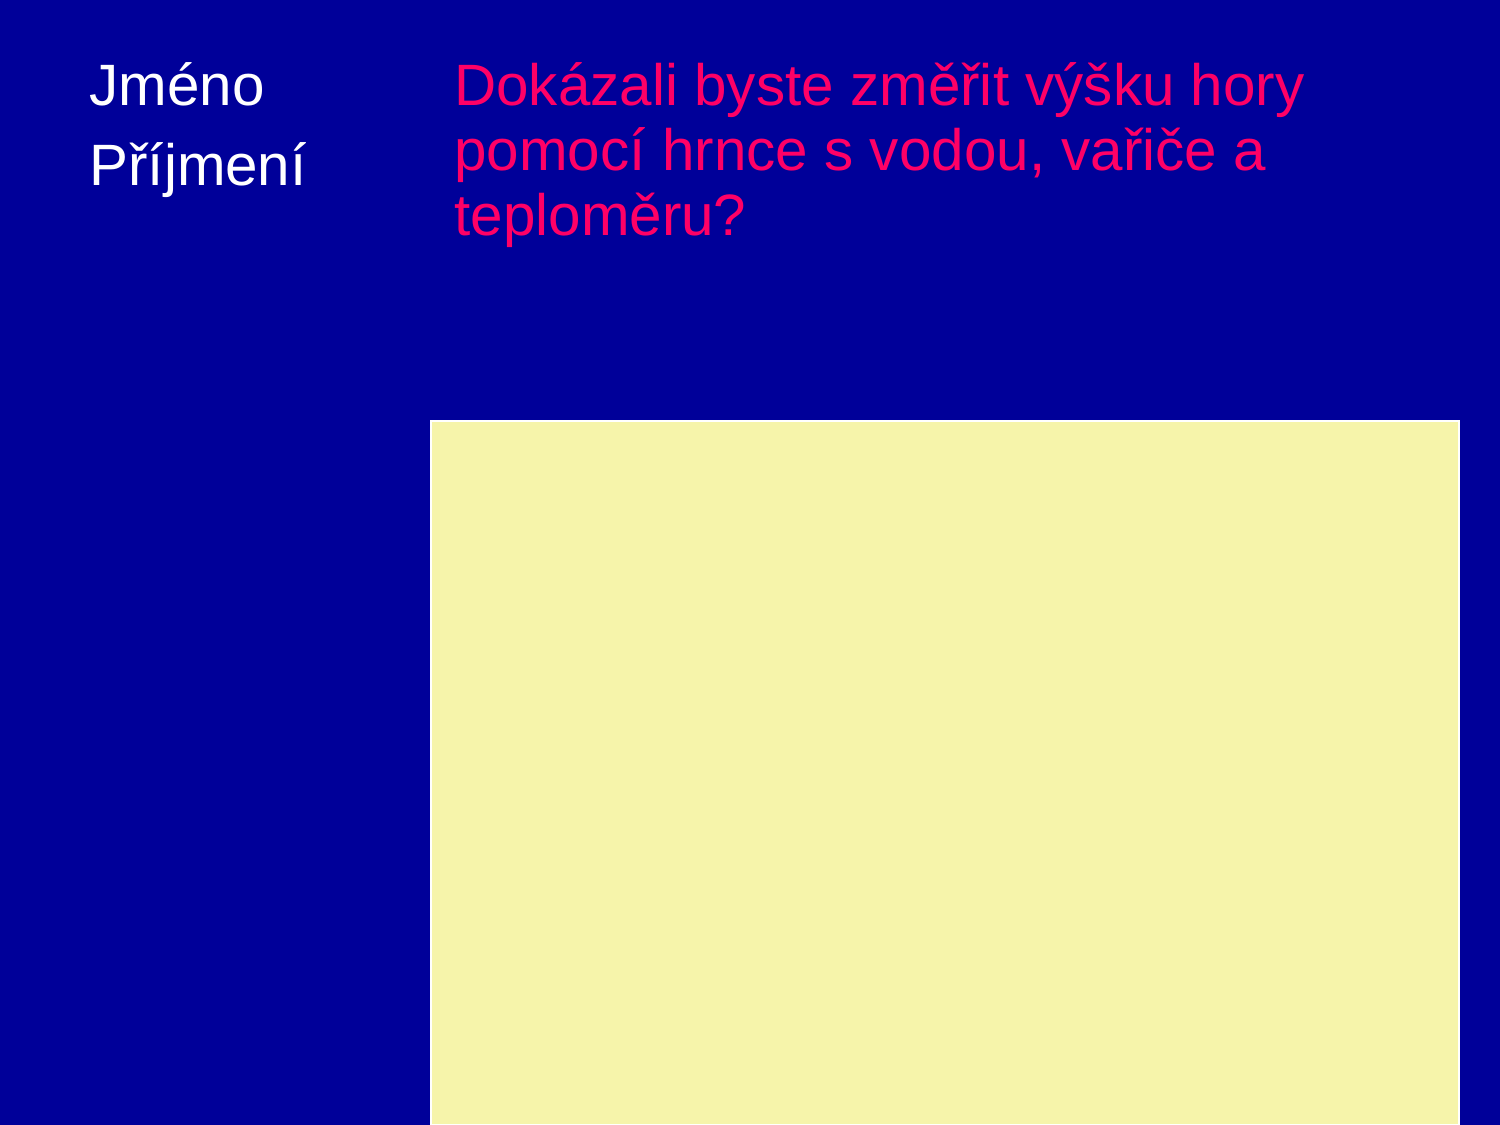

Jméno
Příjmení
Dokázali byste změřit výšku hory pomocí hrnce s vodou, vařiče a teploměru?
Teplota varu vody závisí na atmosférickém
tlaku, a ten zase závisí na nadmořské výšce daného místa. K získání přesného výsledku je
nutné použít ještě tabulky. Jinak stačí si
uvědomit, že teplota varu vody klesá o 0,3°C
zhruba na každých 100 m nadmořské výšky.